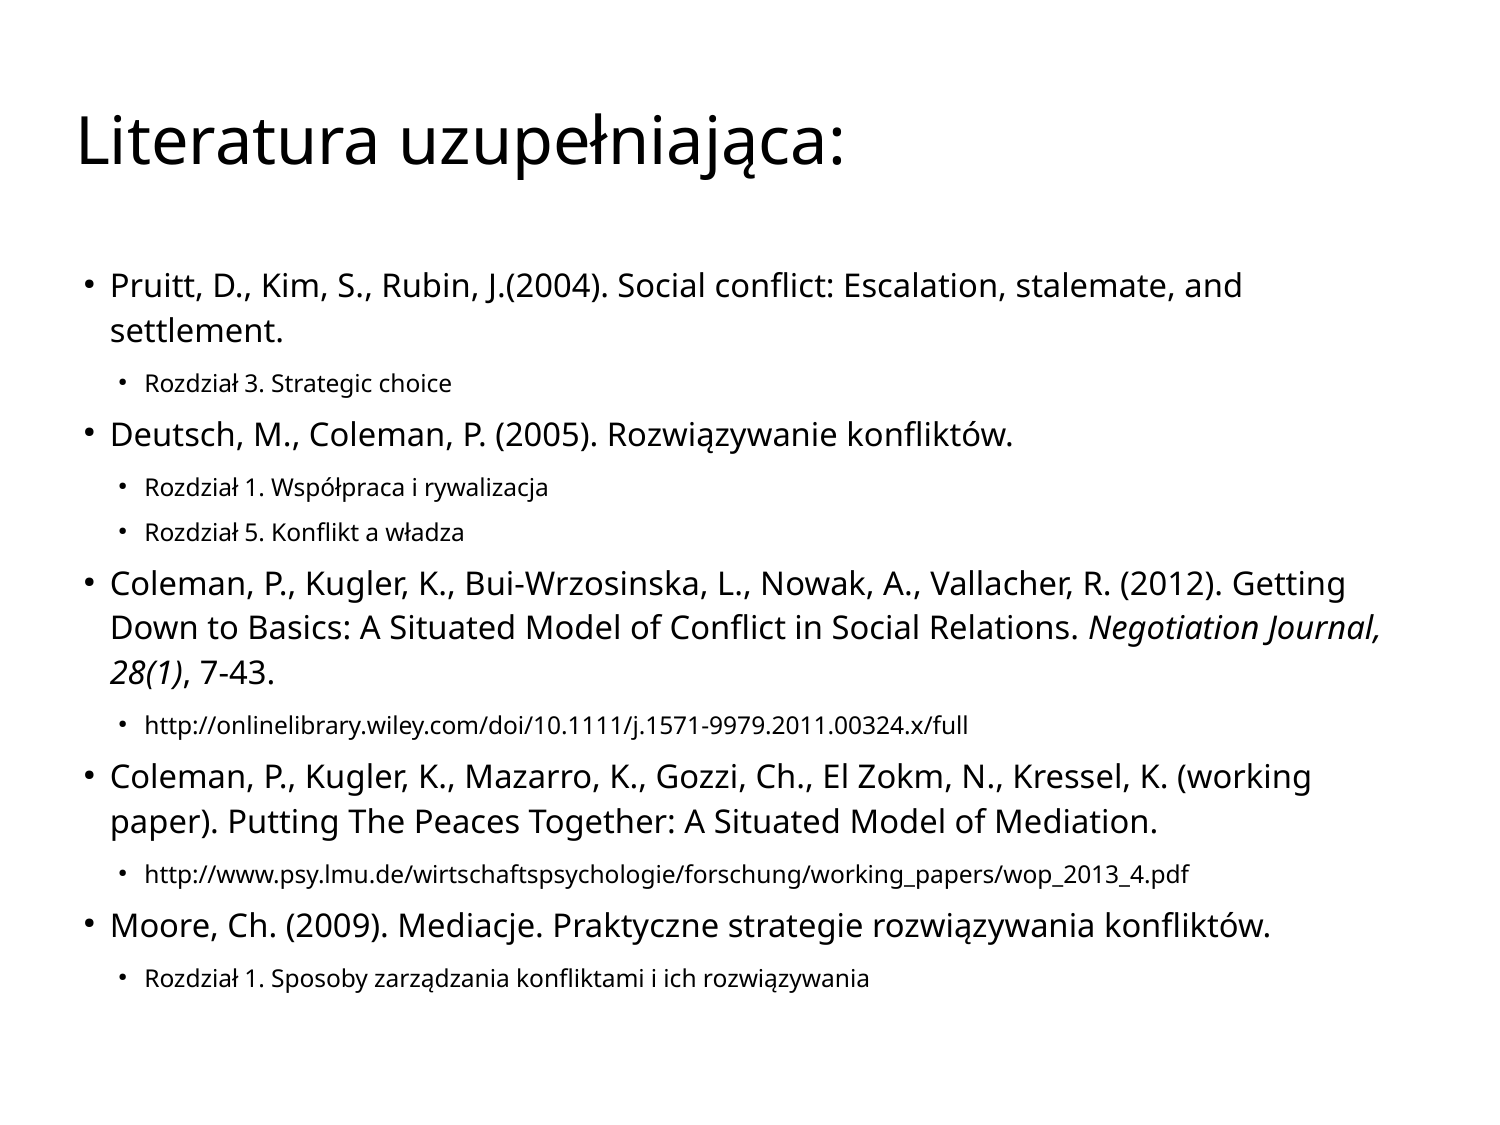

# Literatura uzupełniająca:
Pruitt, D., Kim, S., Rubin, J.(2004). Social conflict: Escalation, stalemate, and settlement.
Rozdział 3. Strategic choice
Deutsch, M., Coleman, P. (2005). Rozwiązywanie konfliktów.
Rozdział 1. Współpraca i rywalizacja
Rozdział 5. Konflikt a władza
Coleman, P., Kugler, K., Bui-Wrzosinska, L., Nowak, A., Vallacher, R. (2012). Getting Down to Basics: A Situated Model of Conflict in Social Relations. Negotiation Journal, 28(1), 7-43.
http://onlinelibrary.wiley.com/doi/10.1111/j.1571-9979.2011.00324.x/full
Coleman, P., Kugler, K., Mazarro, K., Gozzi, Ch., El Zokm, N., Kressel, K. (working paper). Putting The Peaces Together: A Situated Model of Mediation.
http://www.psy.lmu.de/wirtschaftspsychologie/forschung/working_papers/wop_2013_4.pdf
Moore, Ch. (2009). Mediacje. Praktyczne strategie rozwiązywania konfliktów.
Rozdział 1. Sposoby zarządzania konfliktami i ich rozwiązywania